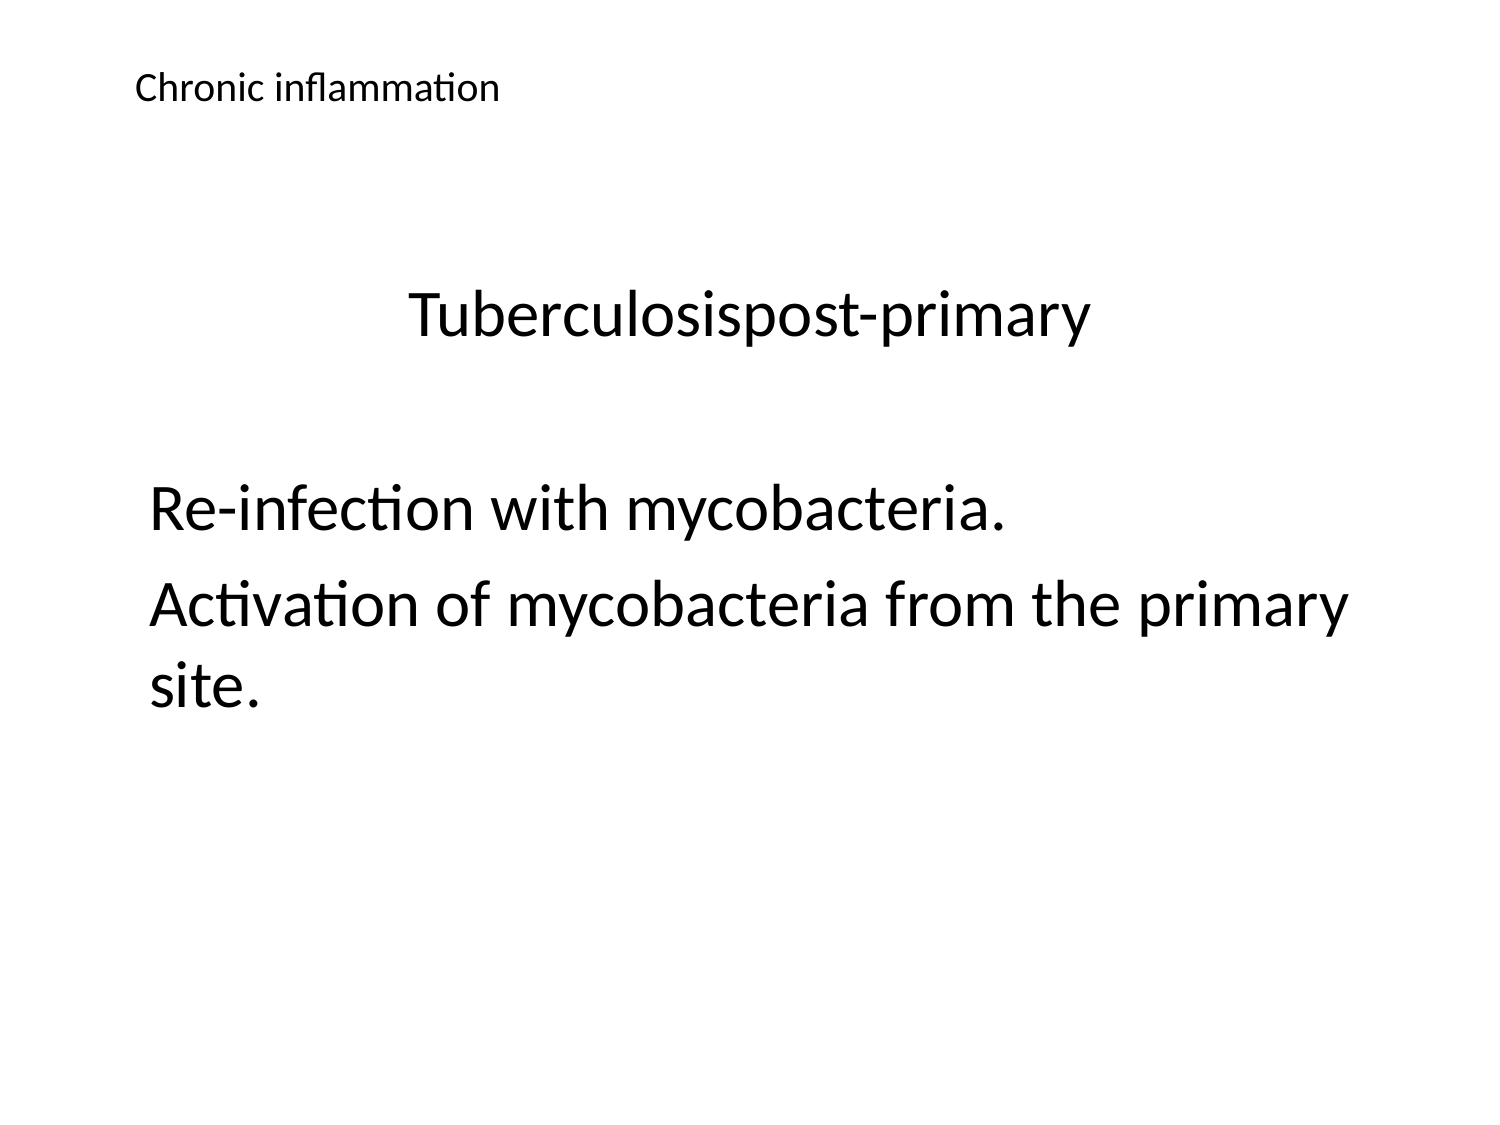

# Chronic inflammation
Tuberculosispost-primary
Re-infection with mycobacteria.
Activation of mycobacteria from the primary site.